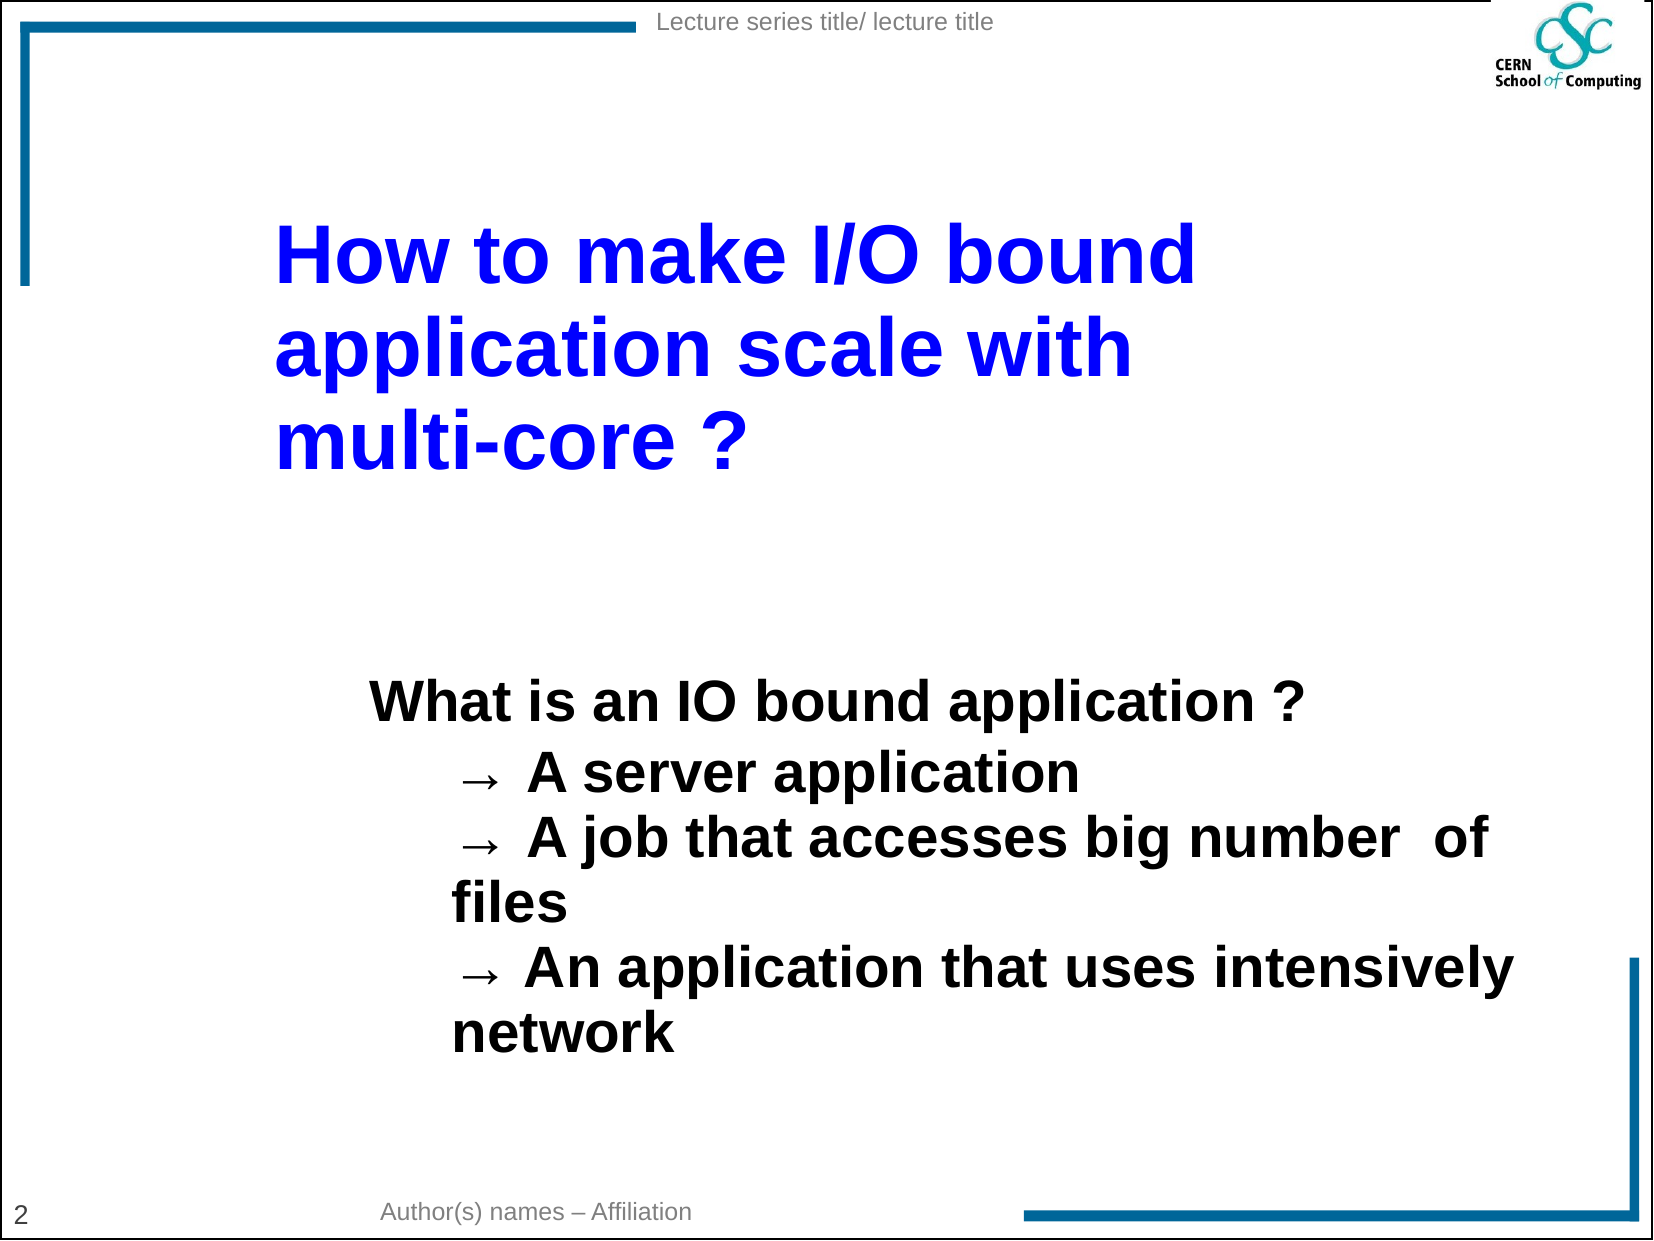

How to make I/O bound application scale with multi-core ?
What is an IO bound application ?
→ A server application
→ A job that accesses big number of files
→ An application that uses intensively network